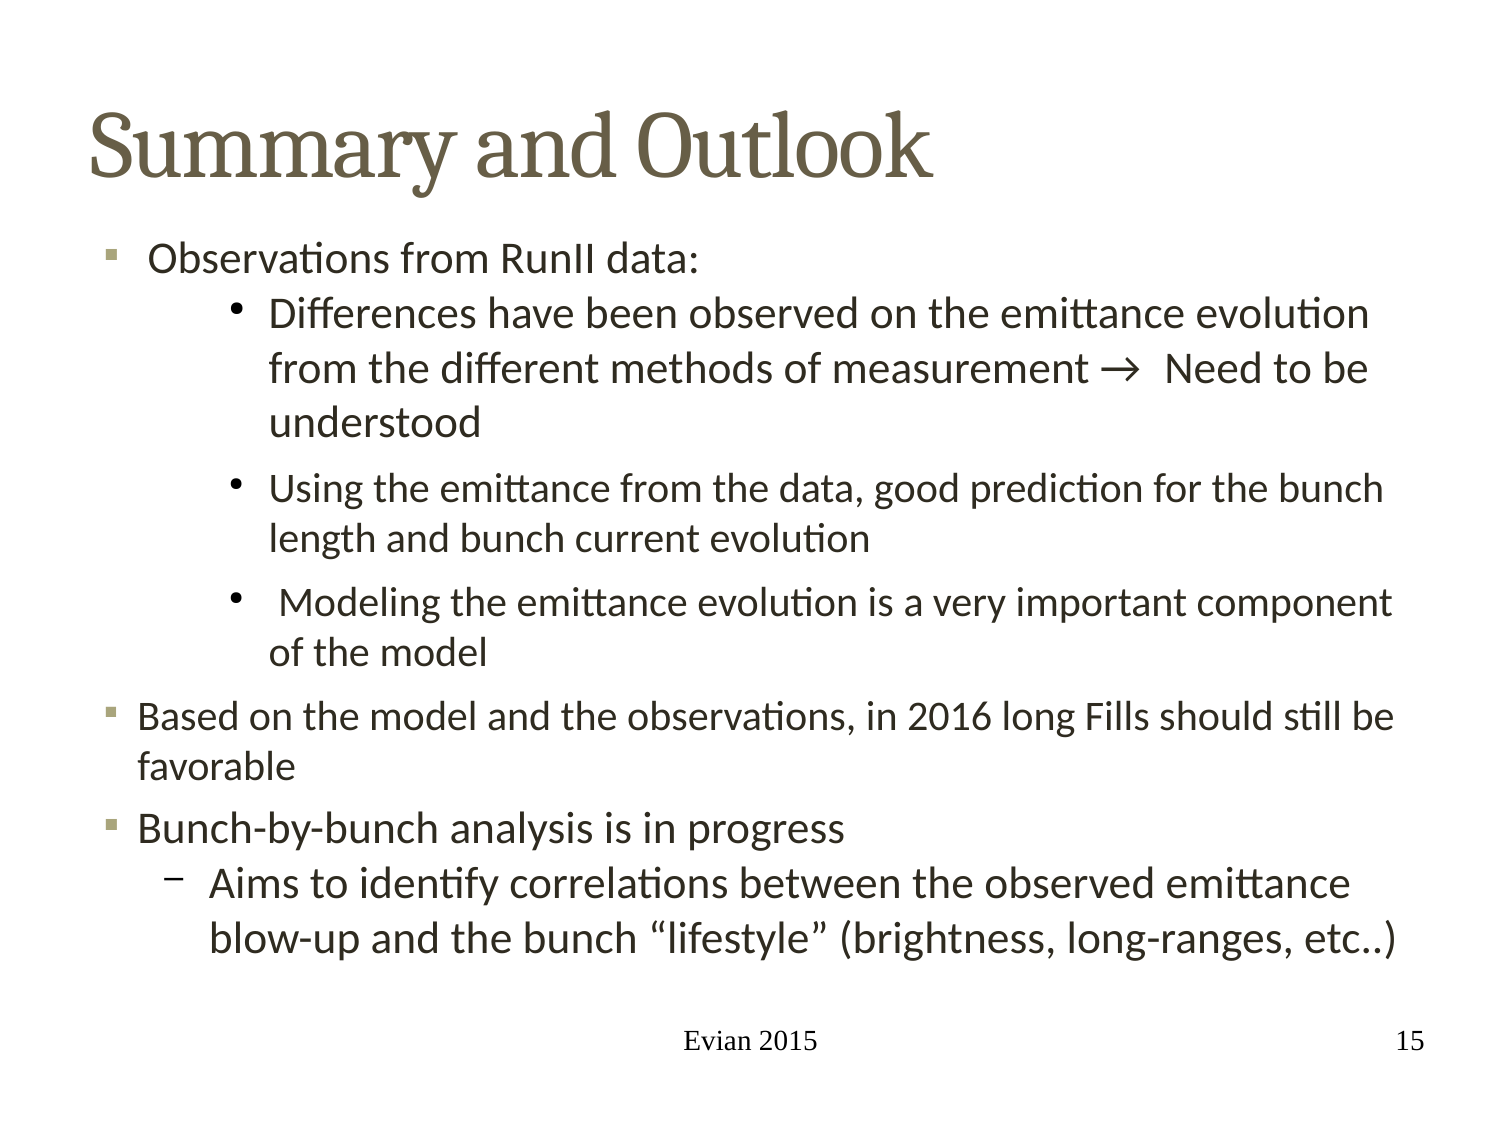

# Summary and Outlook
 Observations from RunII data:
Differences have been observed on the emittance evolution from the different methods of measurement → Need to be understood
Using the emittance from the data, good prediction for the bunch length and bunch current evolution
 Modeling the emittance evolution is a very important component of the model
Based on the model and the observations, in 2016 long Fills should still be favorable
Bunch-by-bunch analysis is in progress
Aims to identify correlations between the observed emittance blow-up and the bunch “lifestyle” (brightness, long-ranges, etc..)
Evian 2015
15